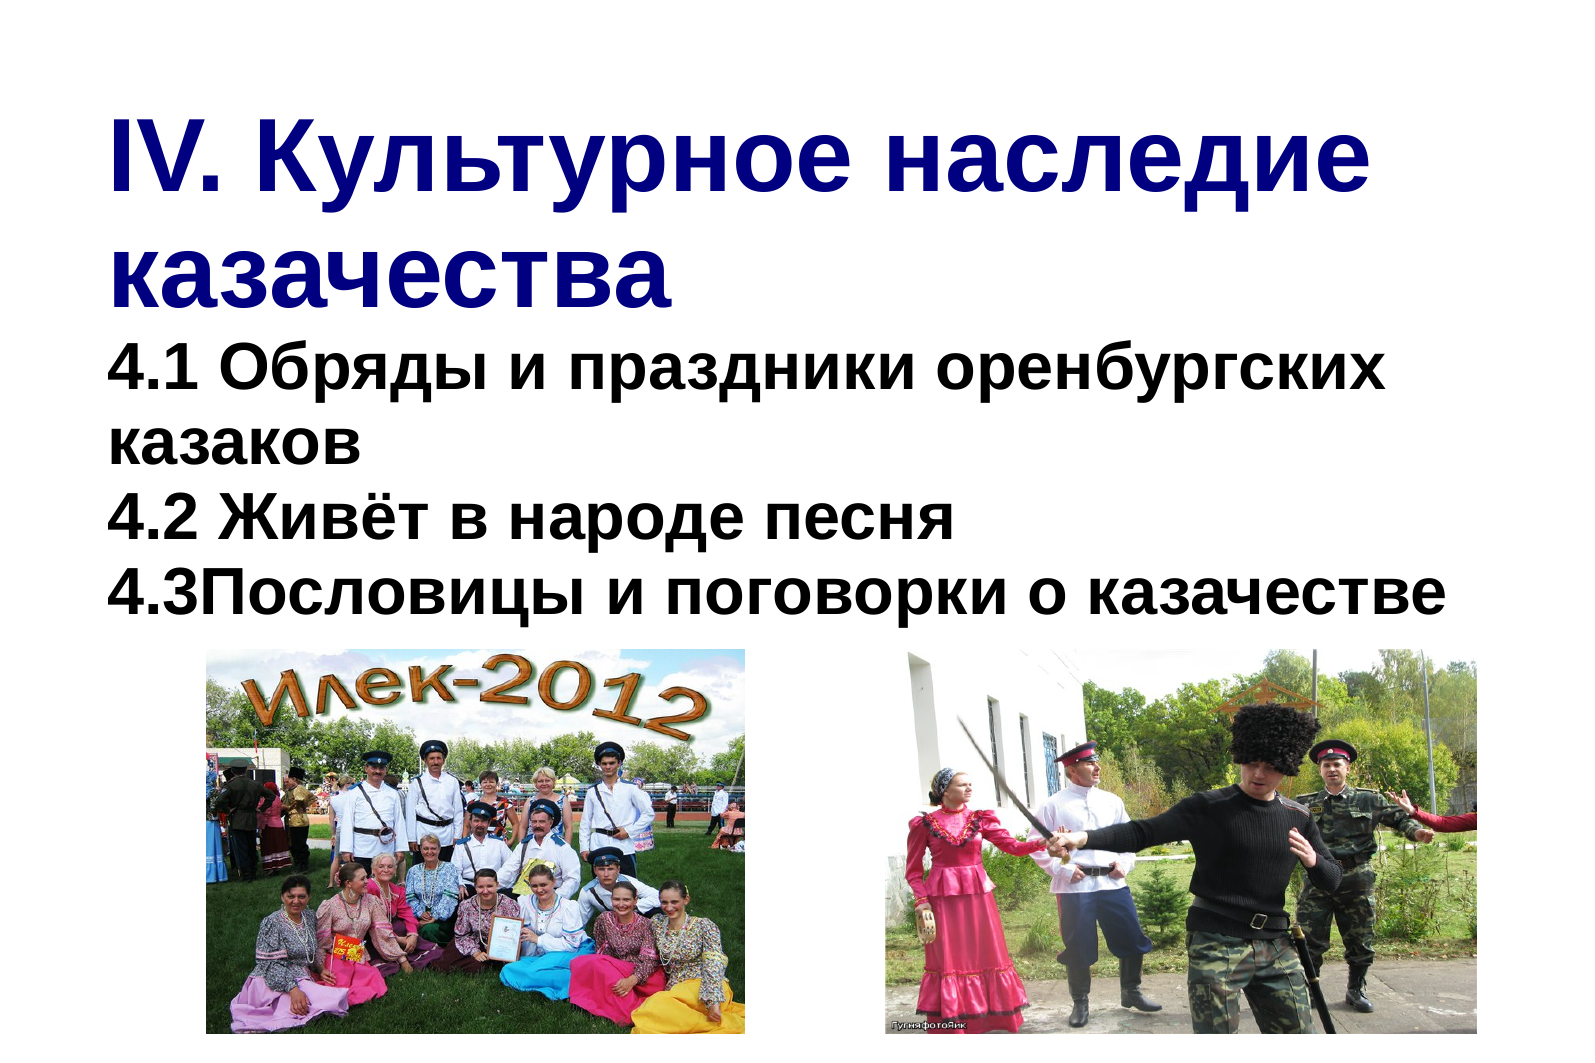

IV. Культурное наследие казачества
4.1 Обряды и праздники оренбургских казаков
4.2 Живёт в народе песня
4.3Пословицы и поговорки о казачестве